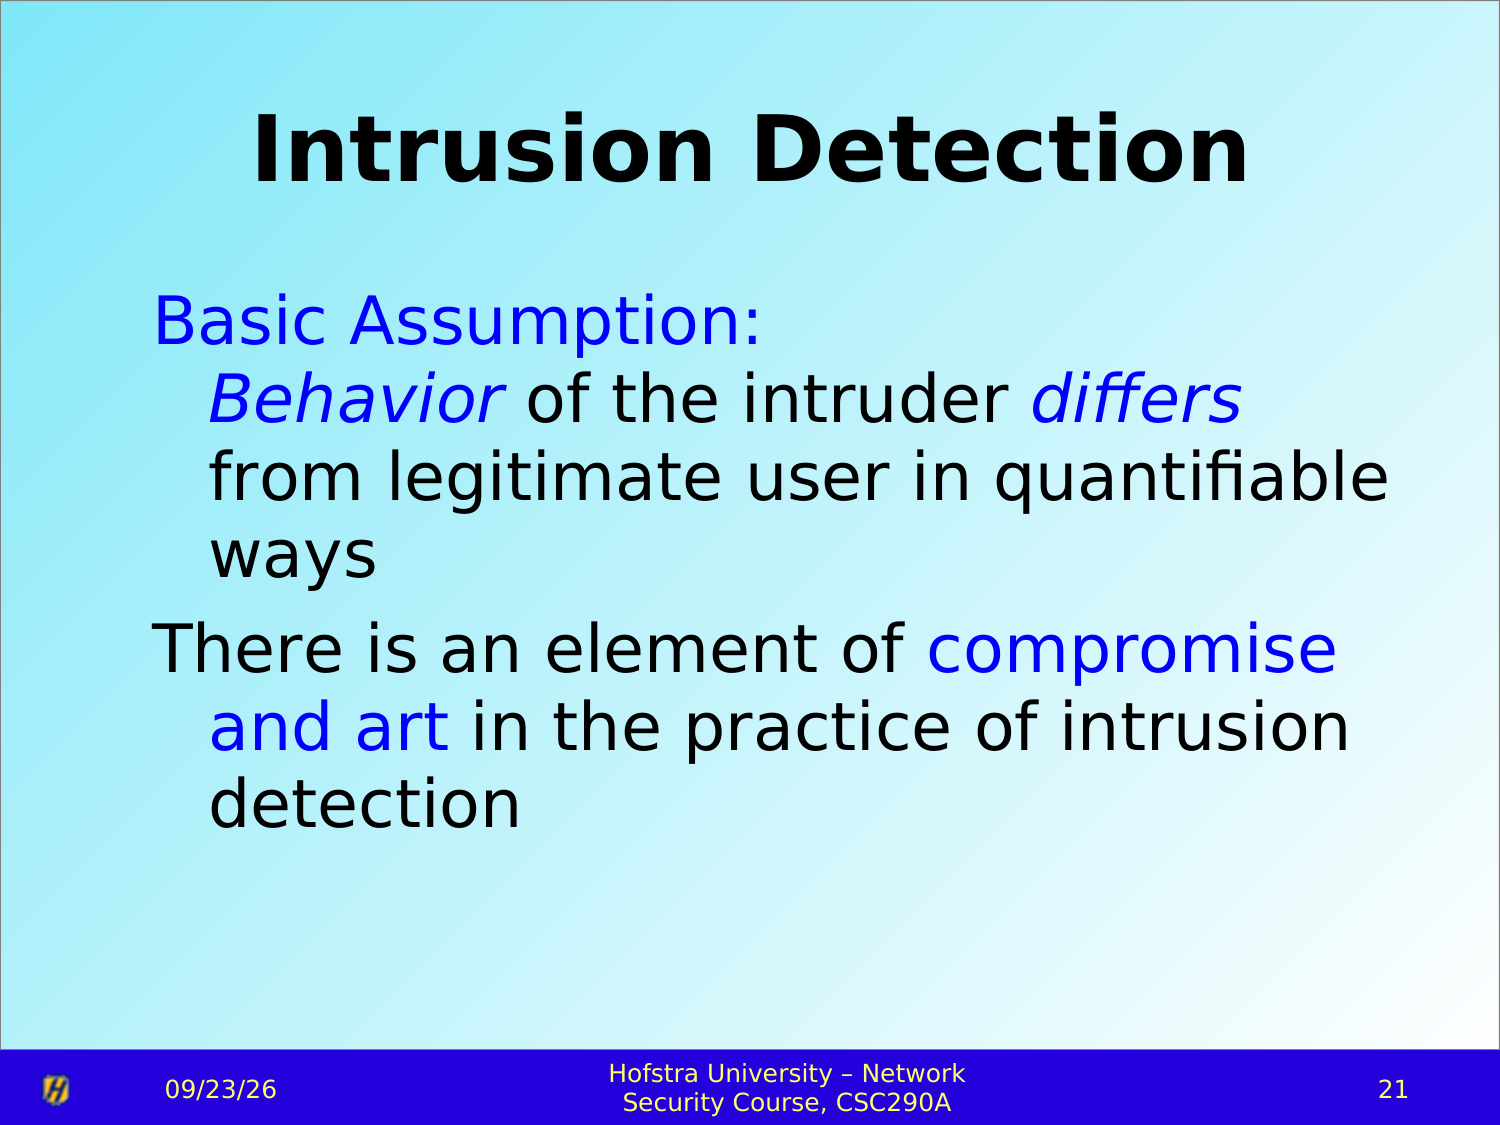

# Intrusion Detection
Basic Assumption:
Behavior of the intruder differs from legitimate user in quantifiable ways
There is an element of compromise and art in the practice of intrusion detection
21